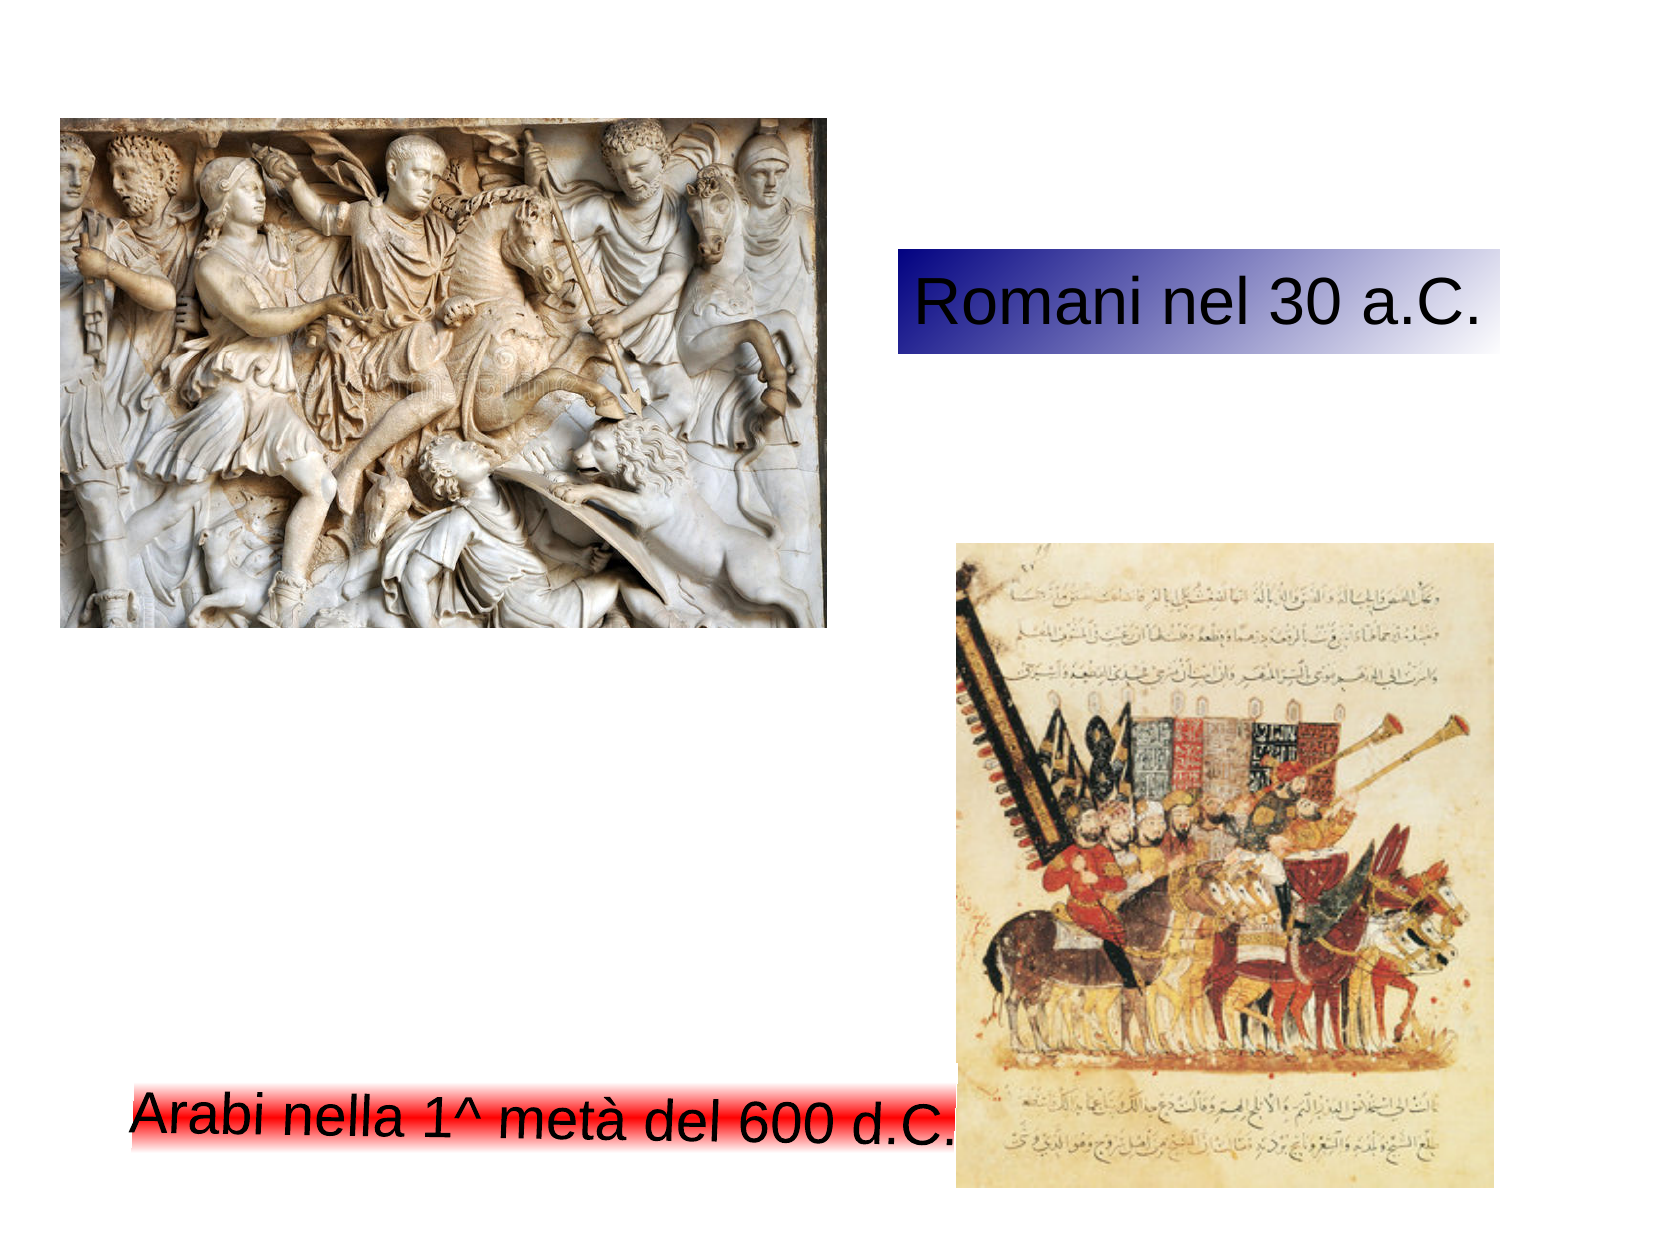

Romani nel 30 a.C.
Arabi nella 1^ metà del 600 d.C.